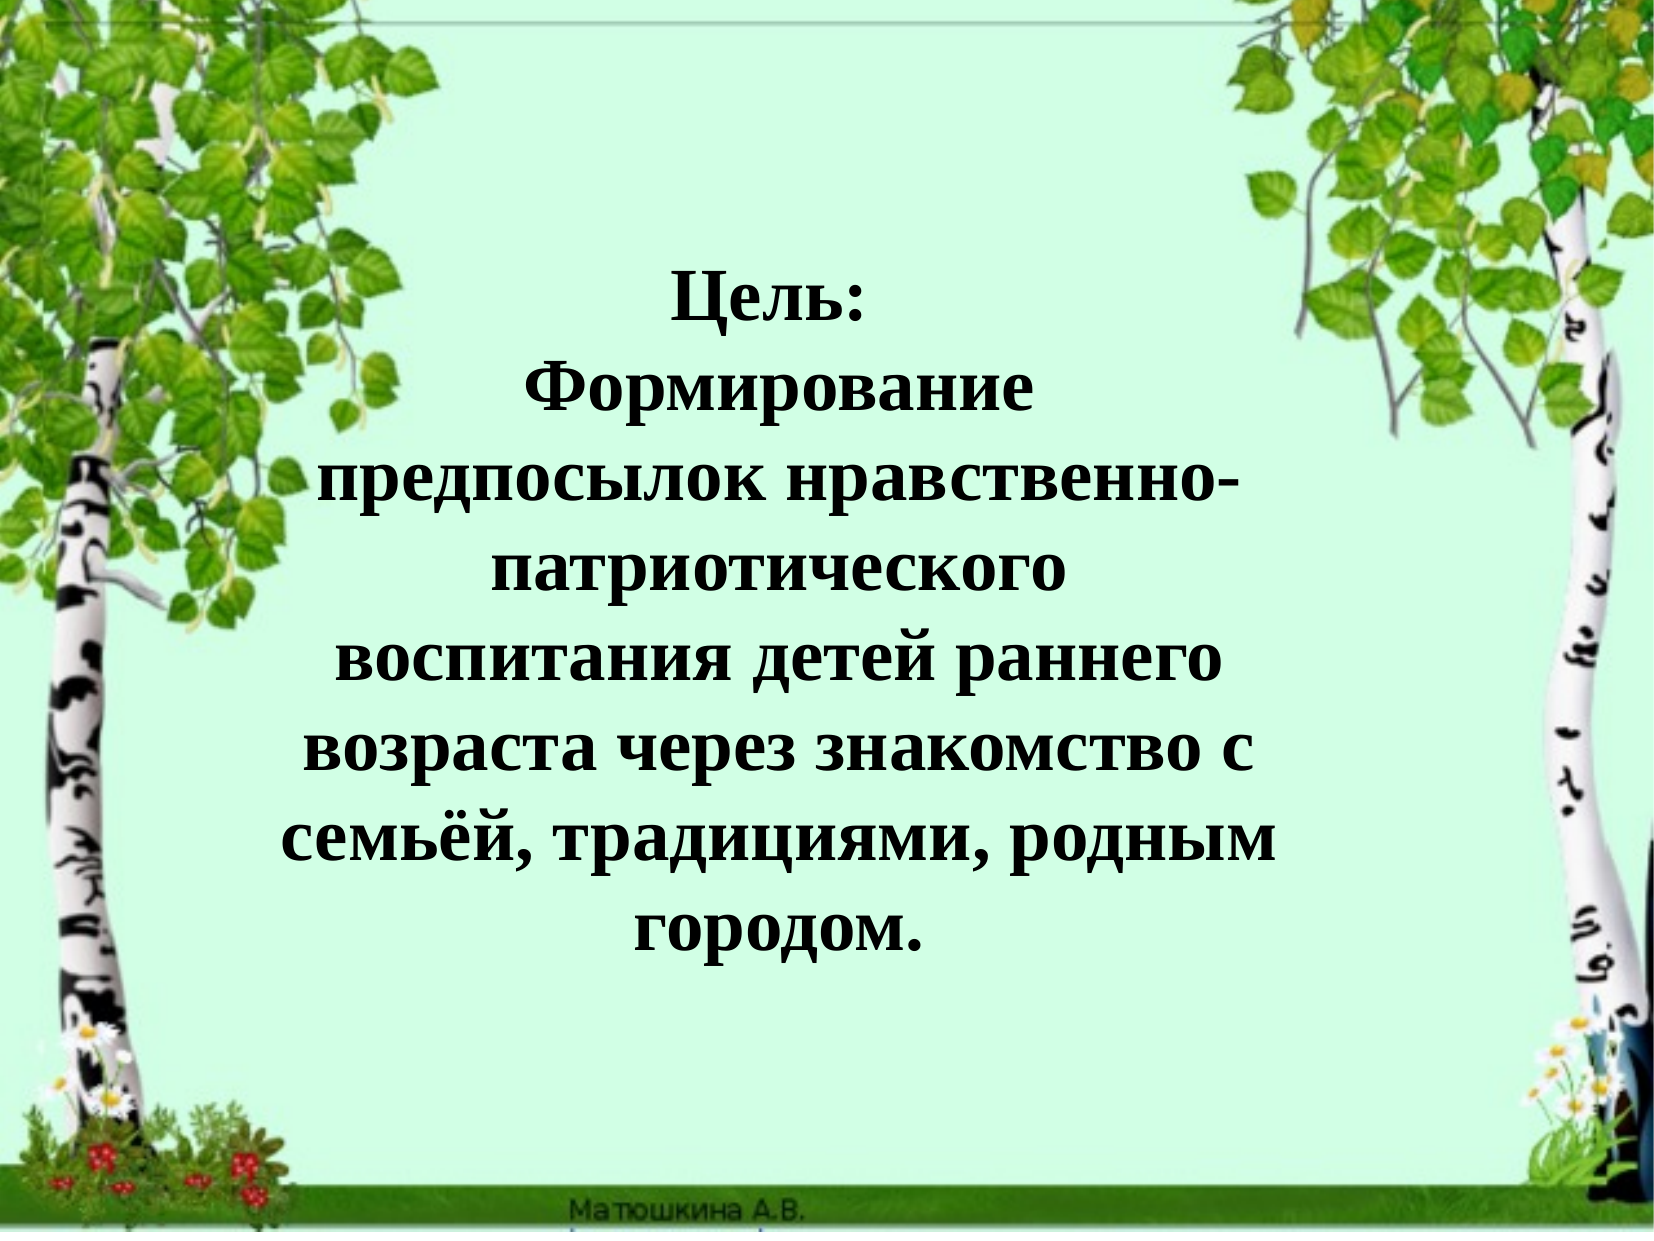

Цель:
Формирование предпосылок нравственно-патриотического воспитания детей раннего возраста через знакомство с семьёй, традициями, родным городом.